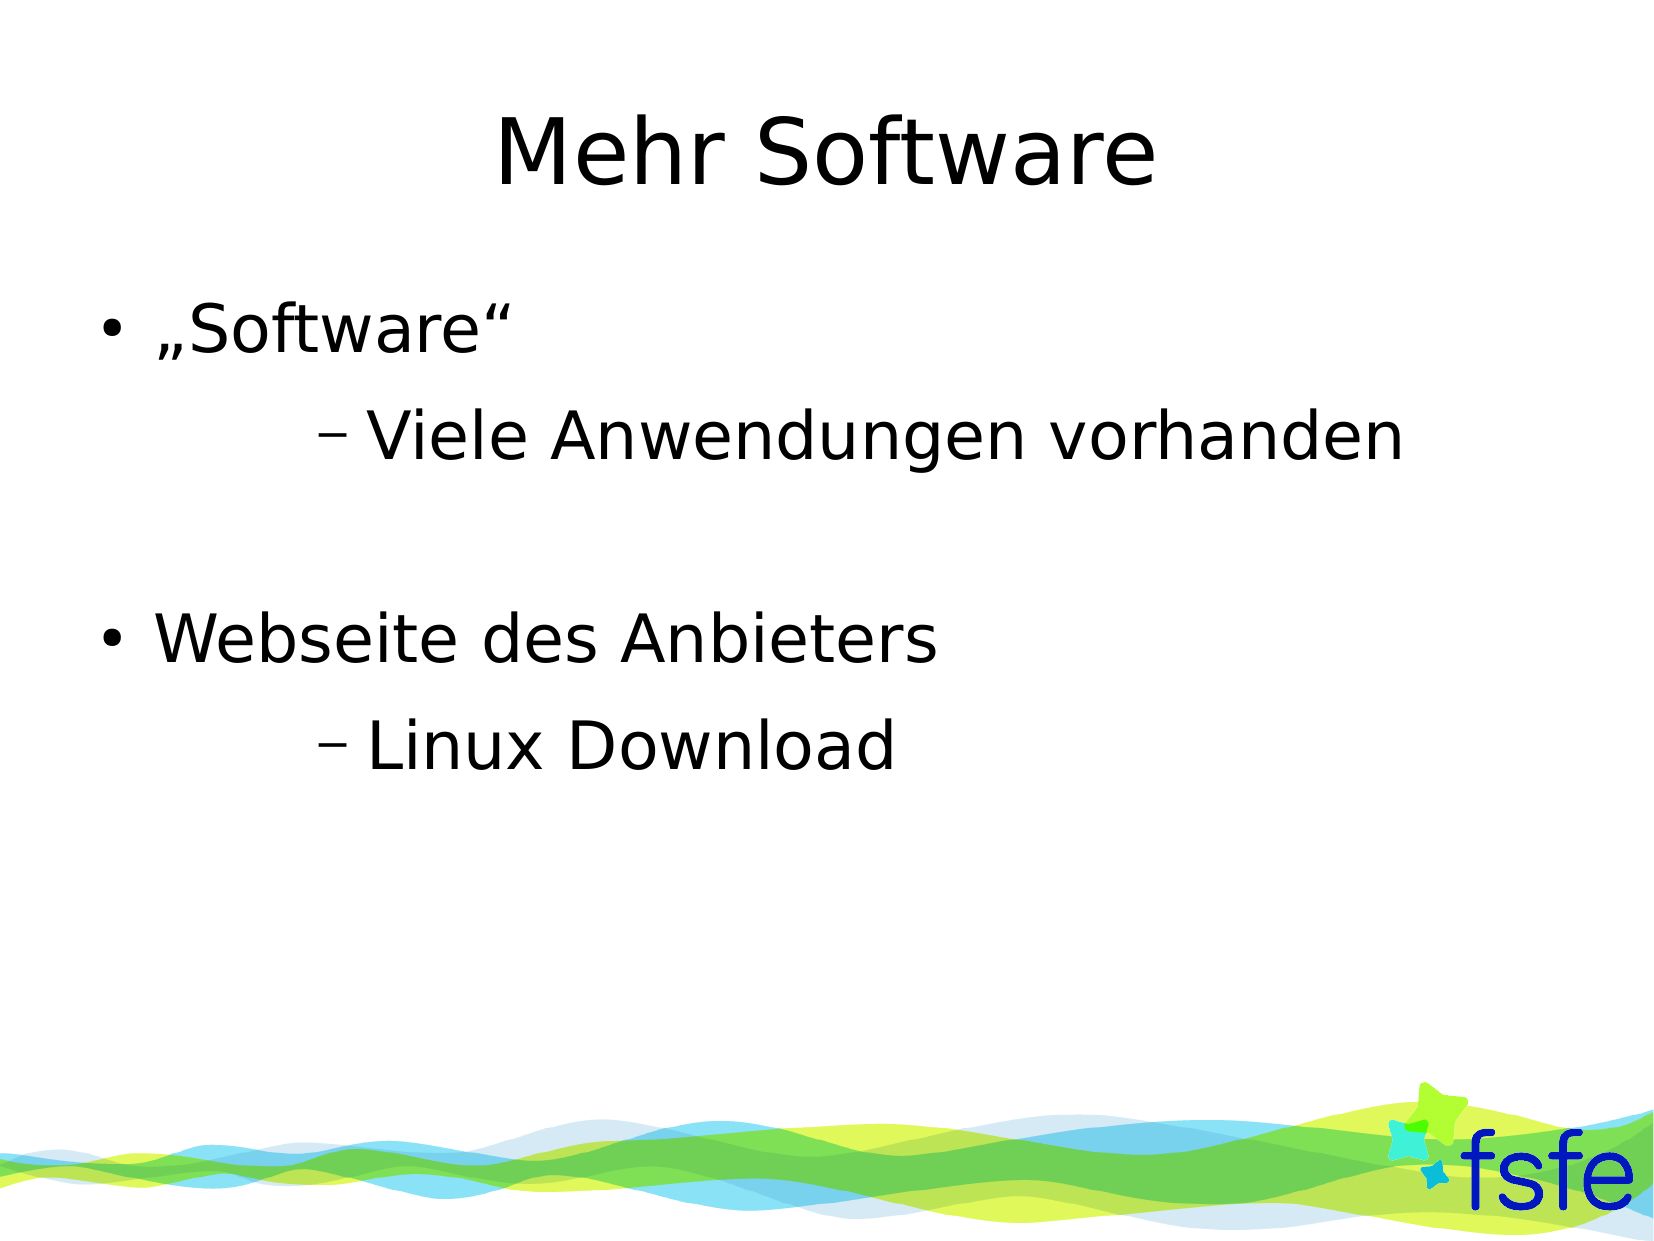

# Mehr Software
„Software“
Viele Anwendungen vorhanden
Webseite des Anbieters
Linux Download